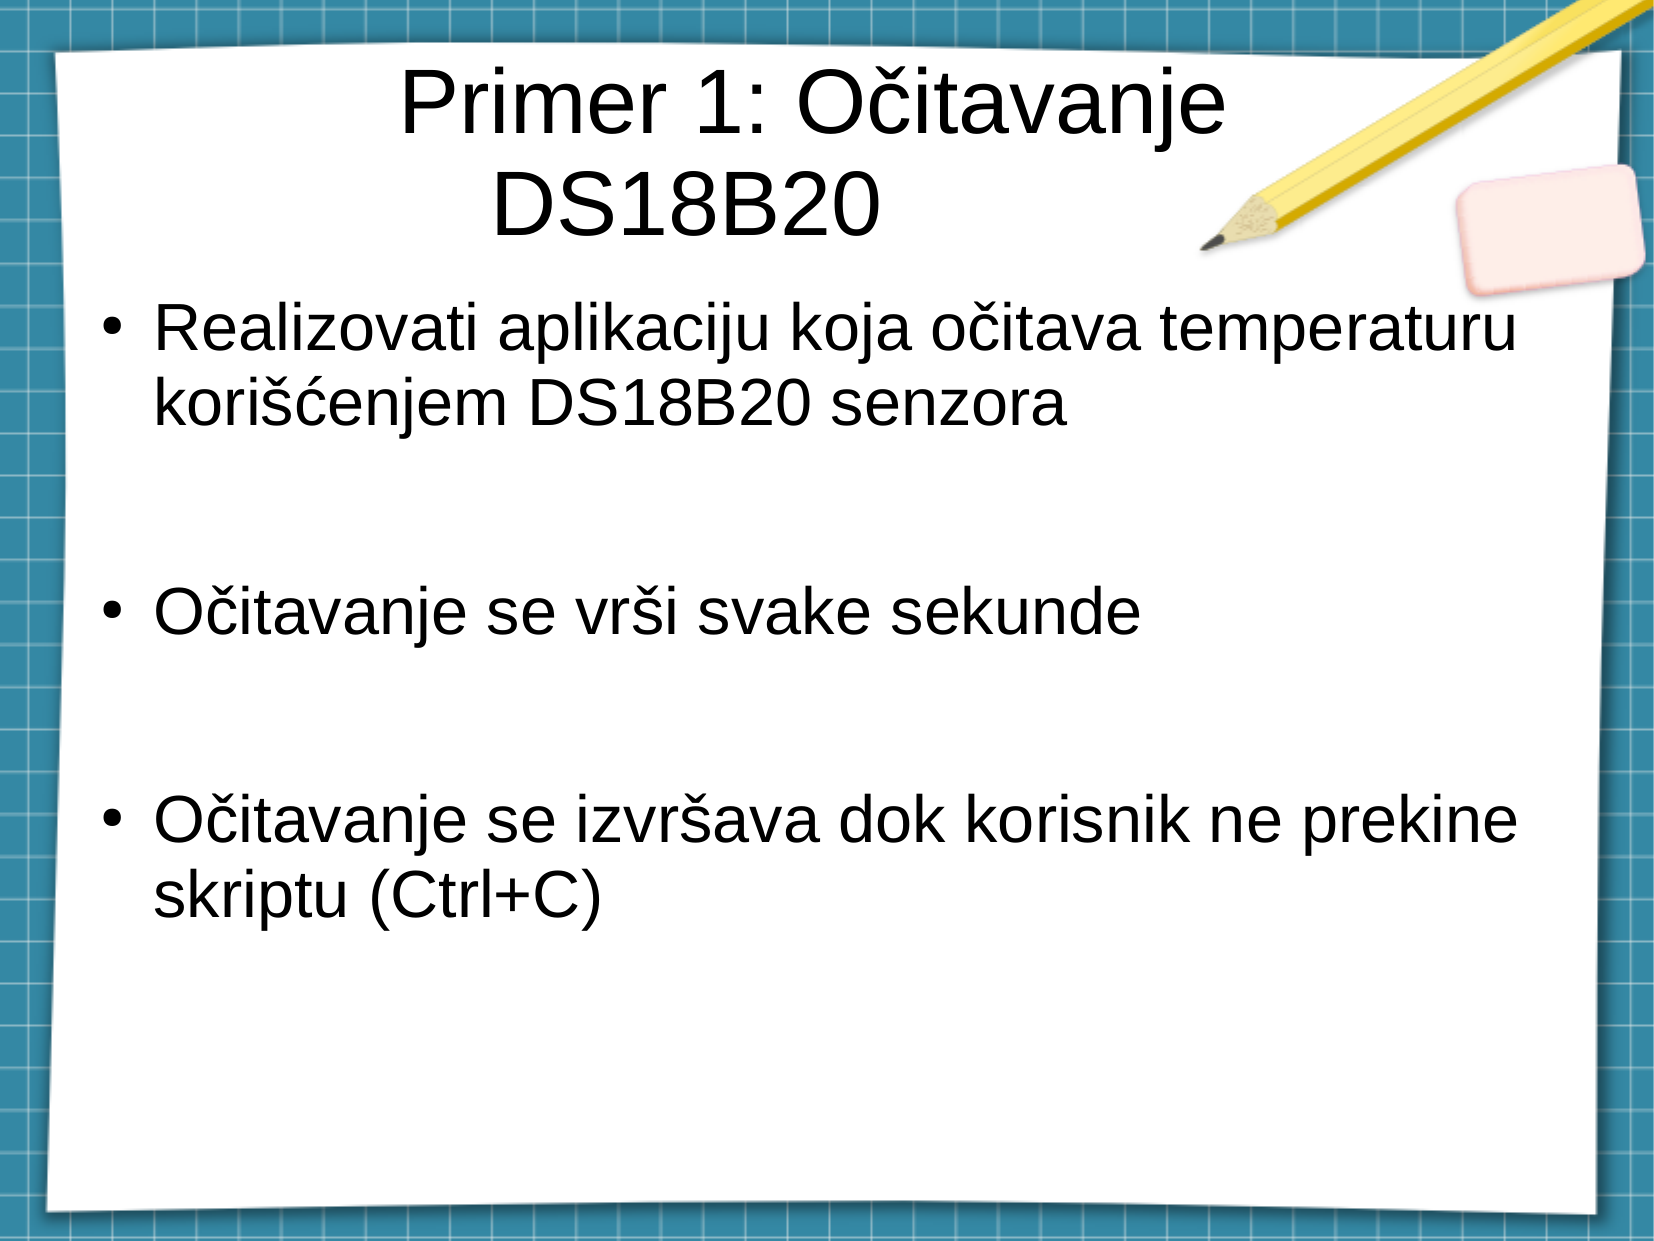

# Primer 1: Očitavanje DS18B20
Realizovati aplikaciju koja očitava temperaturu korišćenjem DS18B20 senzora
Očitavanje se vrši svake sekunde
Očitavanje se izvršava dok korisnik ne prekine skriptu (Ctrl+C)